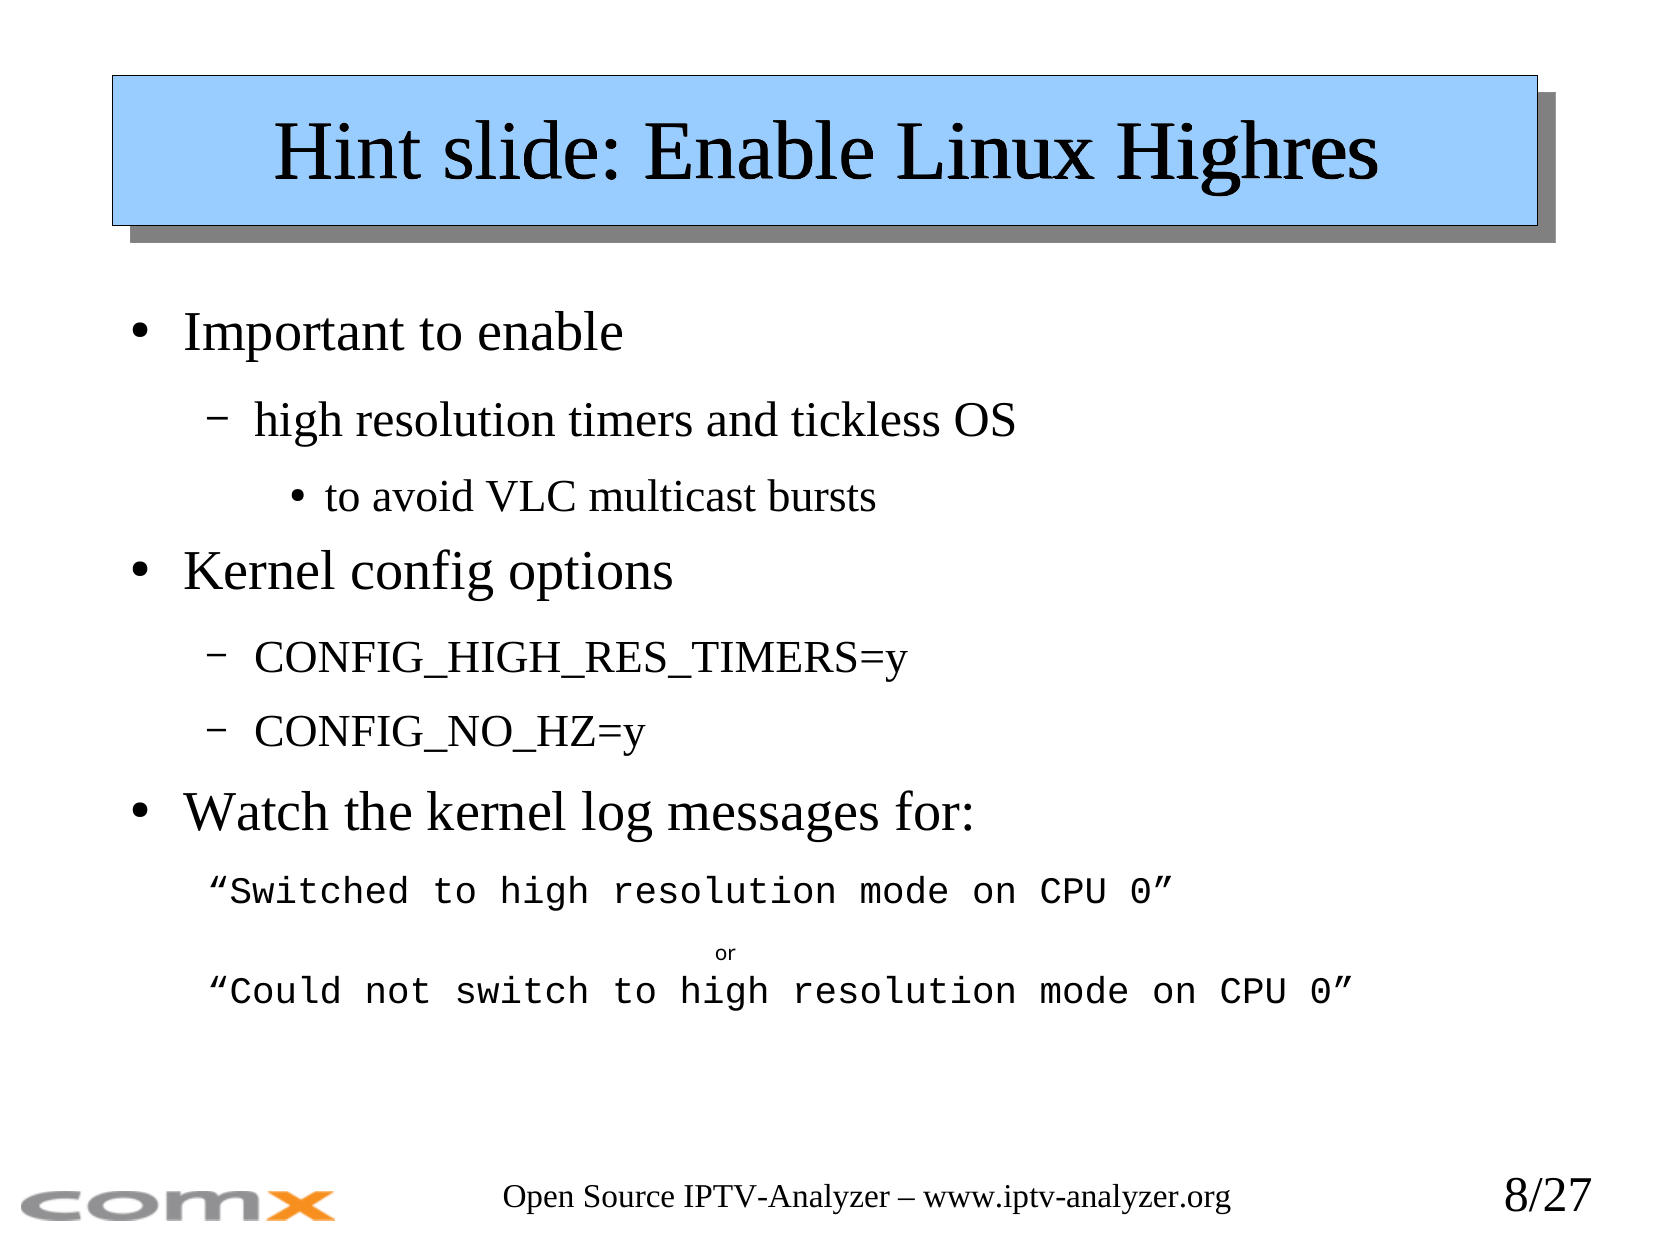

Hint slide: Enable Linux Highres
# Important to enable
high resolution timers and tickless OS
to avoid VLC multicast bursts
Kernel config options
CONFIG_HIGH_RES_TIMERS=y
CONFIG_NO_HZ=y
Watch the kernel log messages for:
“Switched to high resolution mode on CPU 0”
or
“Could not switch to high resolution mode on CPU 0”